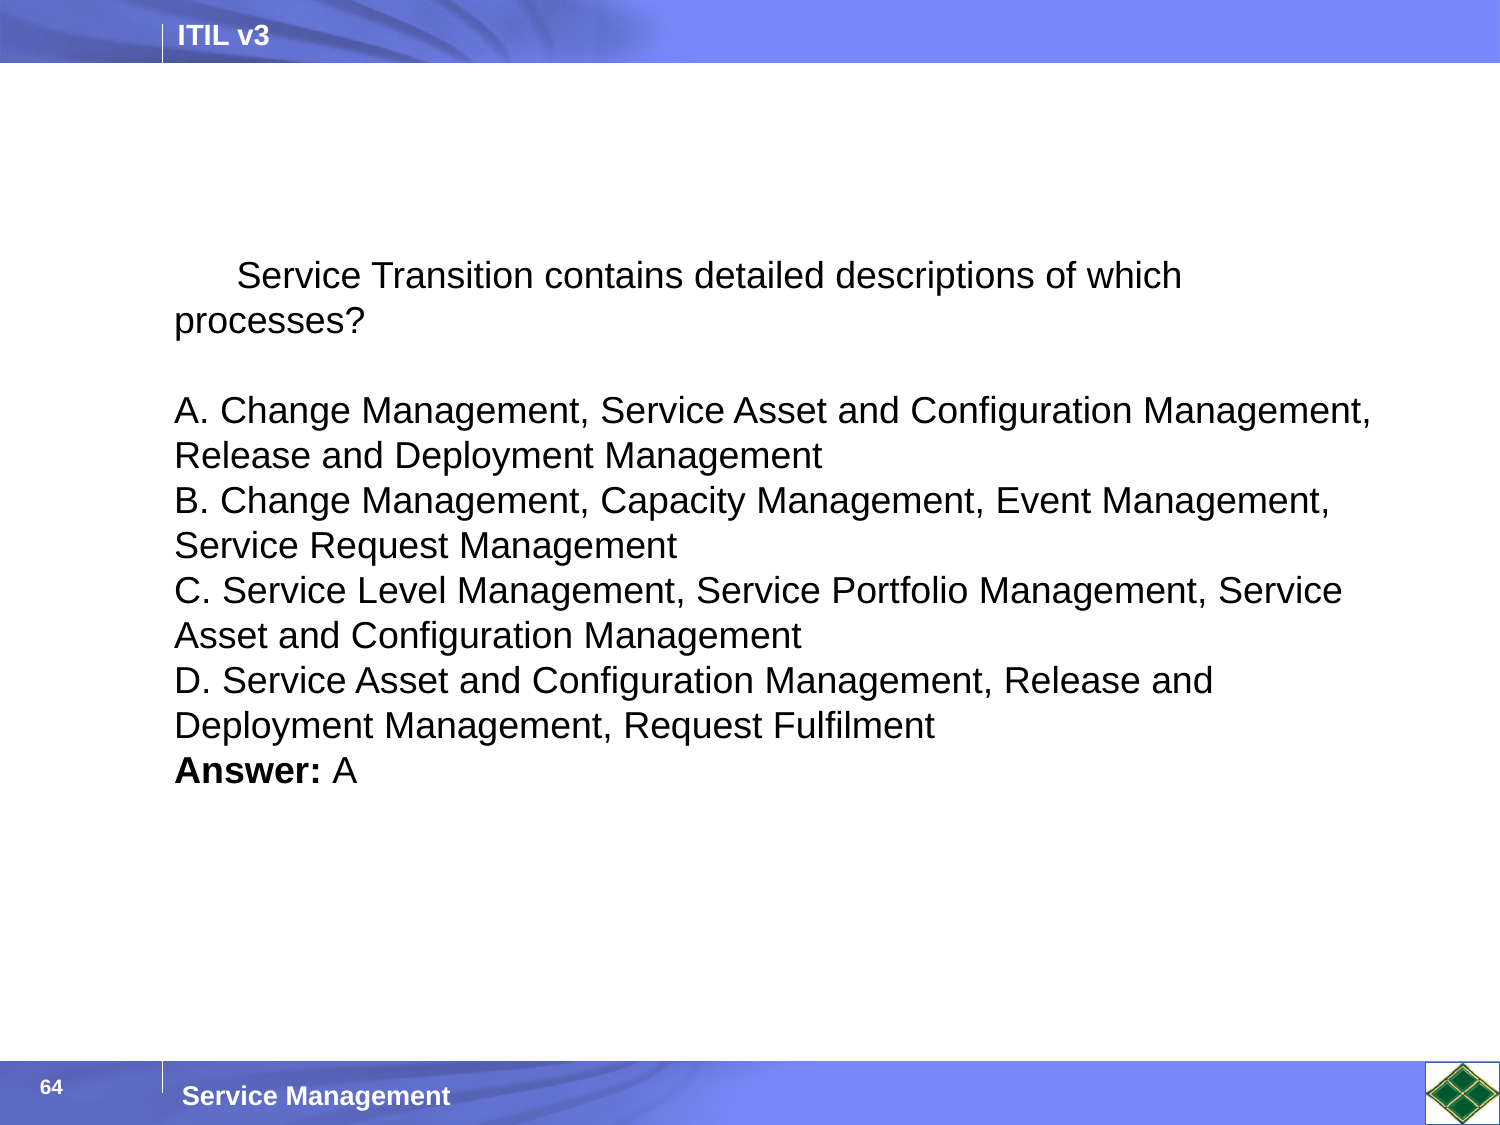

31. Service Transition contains detailed descriptions of which processes?
A. Change Management, Service Asset and Configuration Management, Release and Deployment Management
B. Change Management, Capacity Management, Event Management, Service Request Management
C. Service Level Management, Service Portfolio Management, Service Asset and Configuration Management
D. Service Asset and Configuration Management, Release and Deployment Management, Request Fulfilment
Answer: A